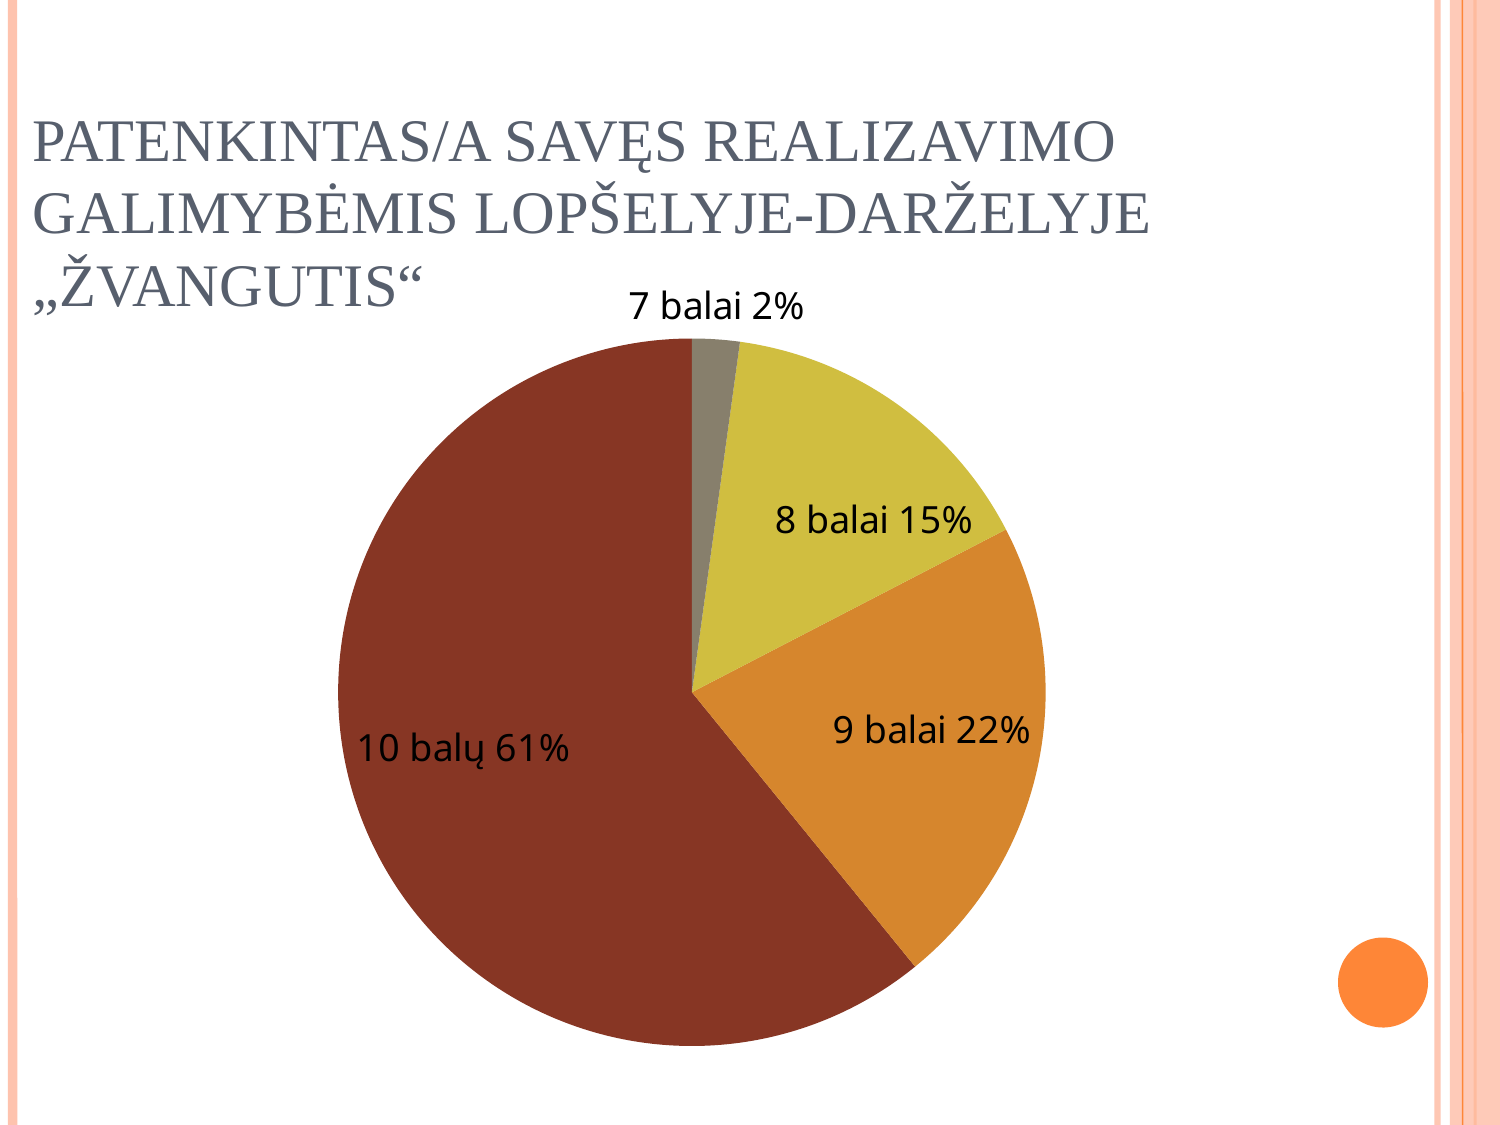

# Patenkintas/a savęs realizavimo galimybėmis lopšelyje-darželyje „Žvangutis“
### Chart
| Category | Pardavimas |
|---|---|
| 10 balų | 28.0 |
| 9 balai | 10.0 |
| 8 balai | 7.0 |
| 7 balai | 1.0 |